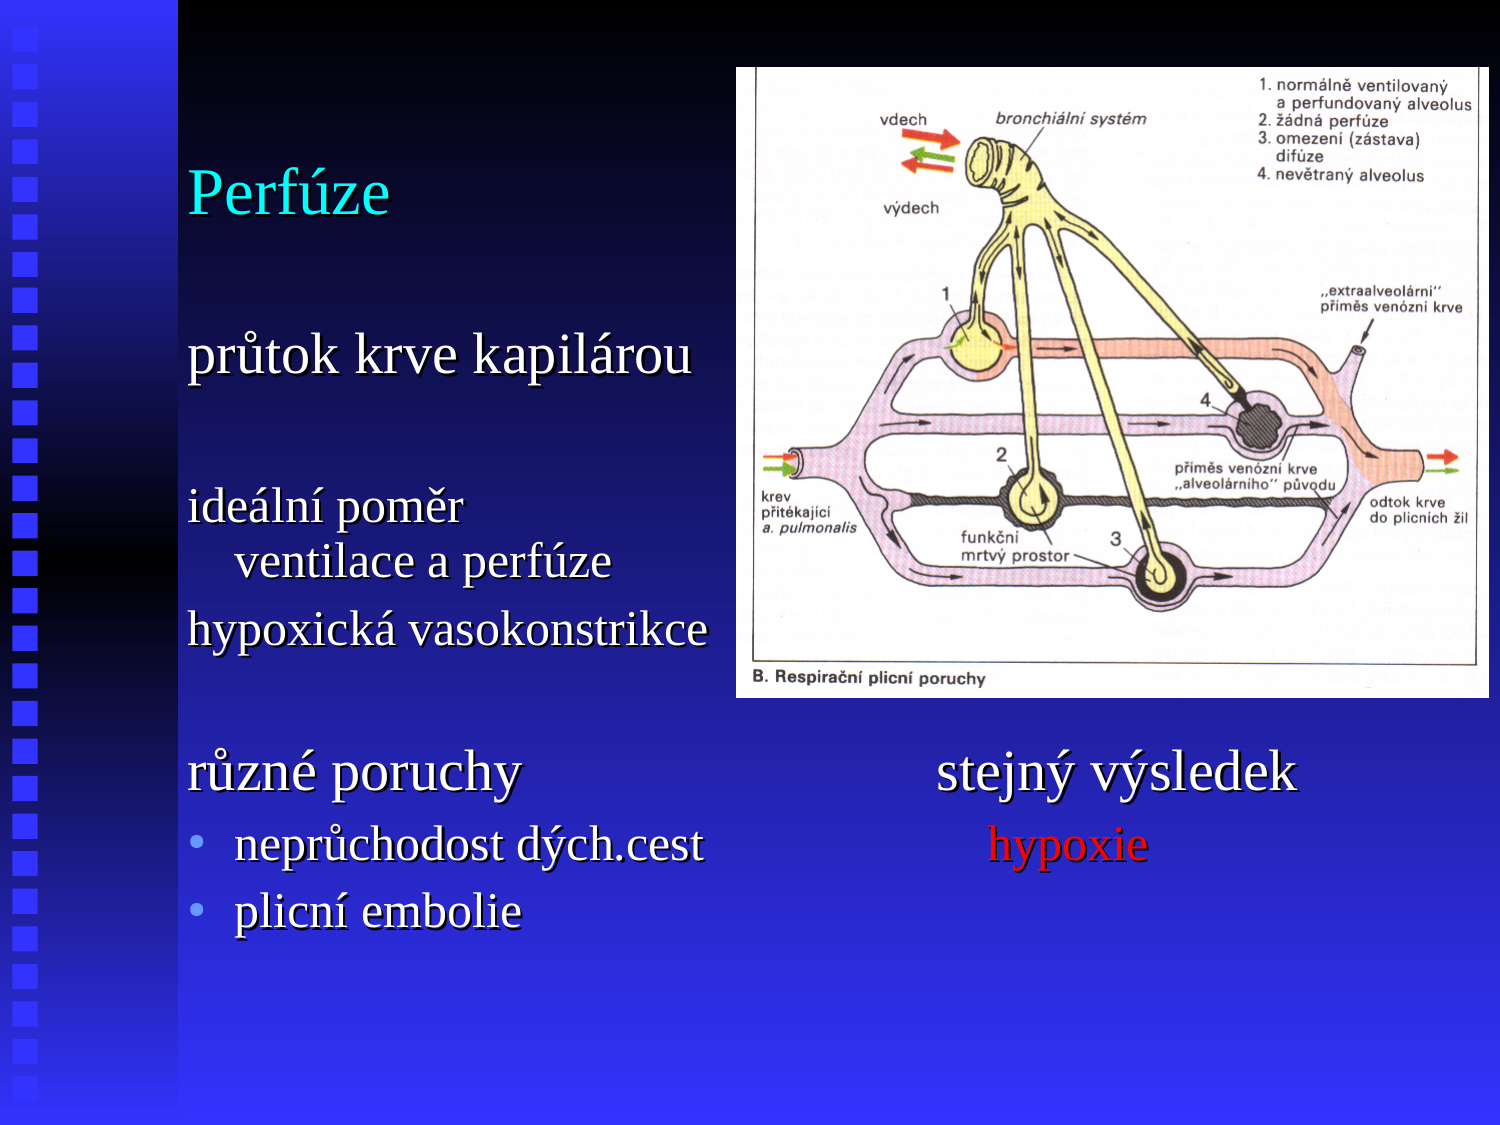

# Perfúze
průtok krve kapilárou
ideální poměr
ventilace a perfúze
hypoxická vasokonstrikce
různé poruchy 			stejný výsledek
neprůchodost dých.cest		 hypoxie
plicní embolie